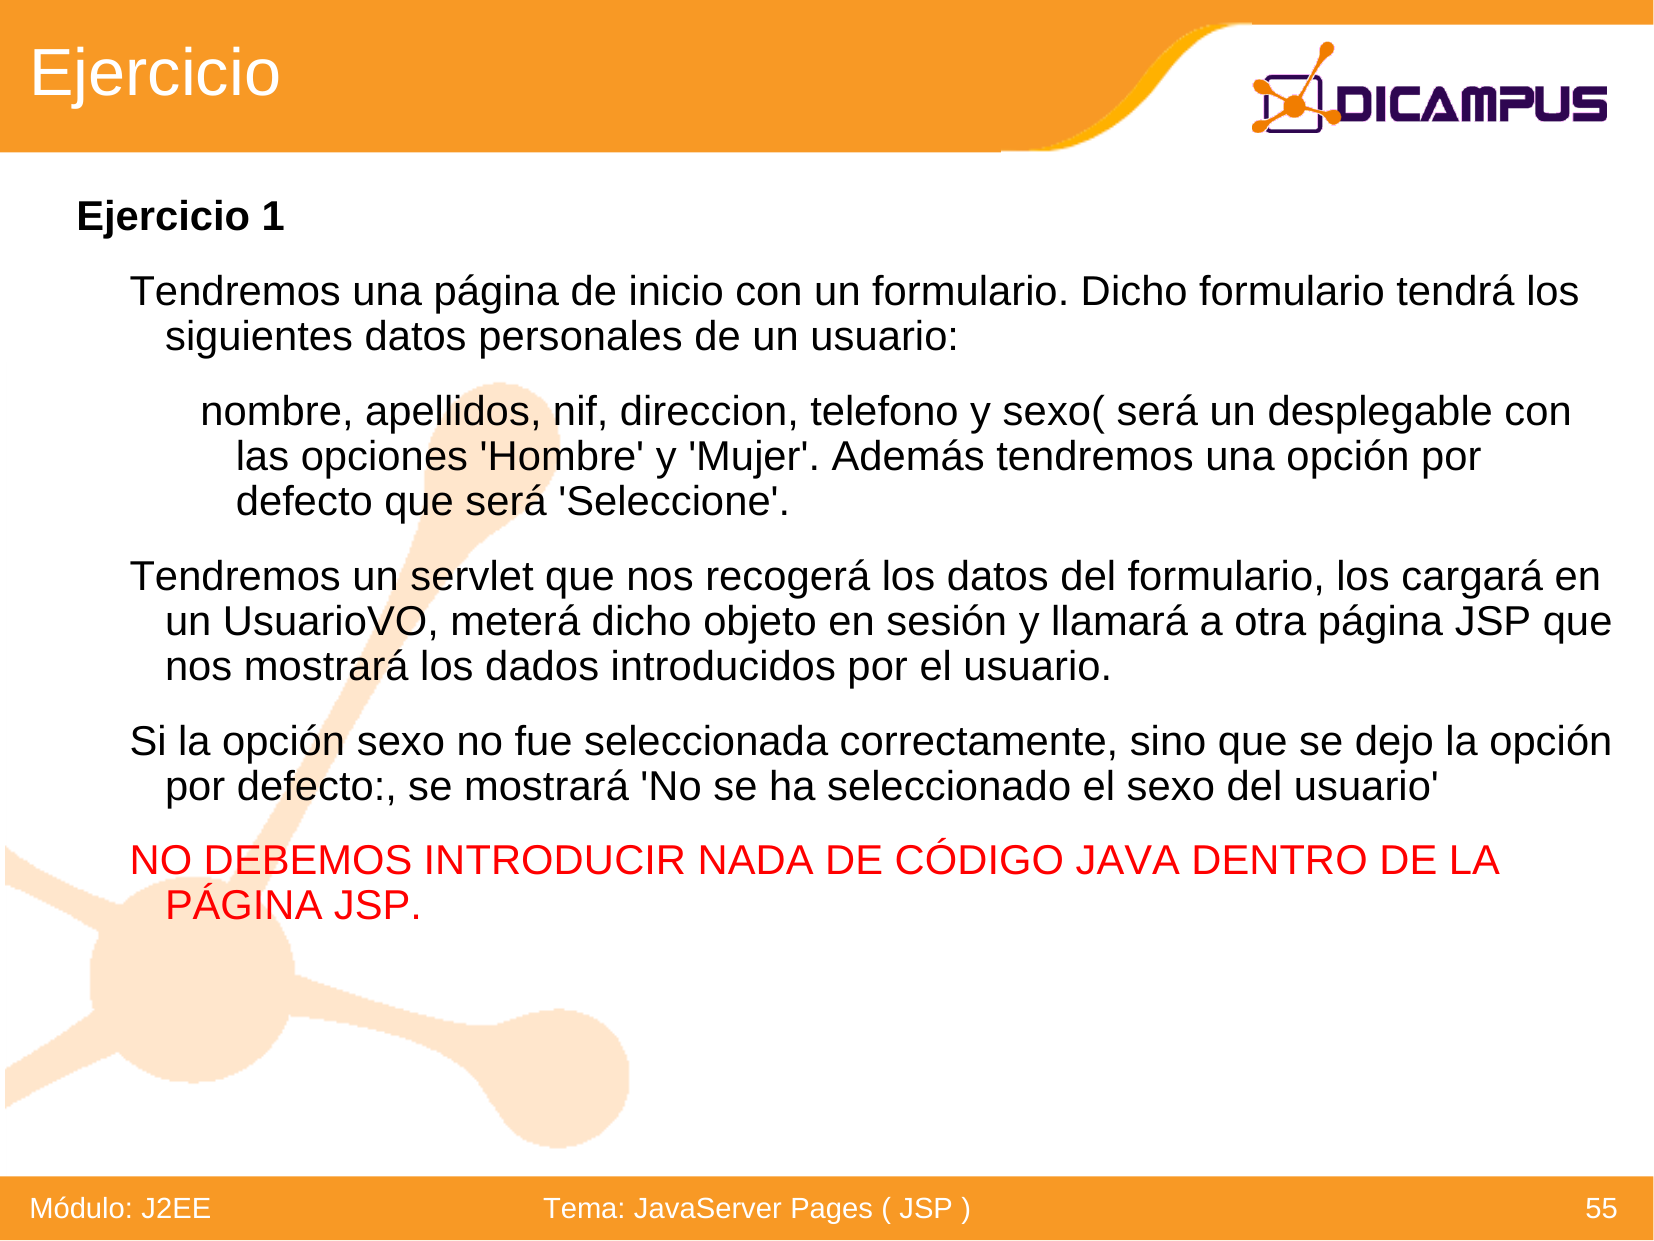

Ejercicio
Ejercicio 1
Tendremos una página de inicio con un formulario. Dicho formulario tendrá los siguientes datos personales de un usuario:
nombre, apellidos, nif, direccion, telefono y sexo( será un desplegable con las opciones 'Hombre' y 'Mujer'. Además tendremos una opción por defecto que será 'Seleccione'.
Tendremos un servlet que nos recogerá los datos del formulario, los cargará en un UsuarioVO, meterá dicho objeto en sesión y llamará a otra página JSP que nos mostrará los dados introducidos por el usuario.
Si la opción sexo no fue seleccionada correctamente, sino que se dejo la opción por defecto:, se mostrará 'No se ha seleccionado el sexo del usuario'
NO DEBEMOS INTRODUCIR NADA DE CÓDIGO JAVA DENTRO DE LA PÁGINA JSP.
Módulo: J2EE
Tema: JavaServer Pages ( JSP )